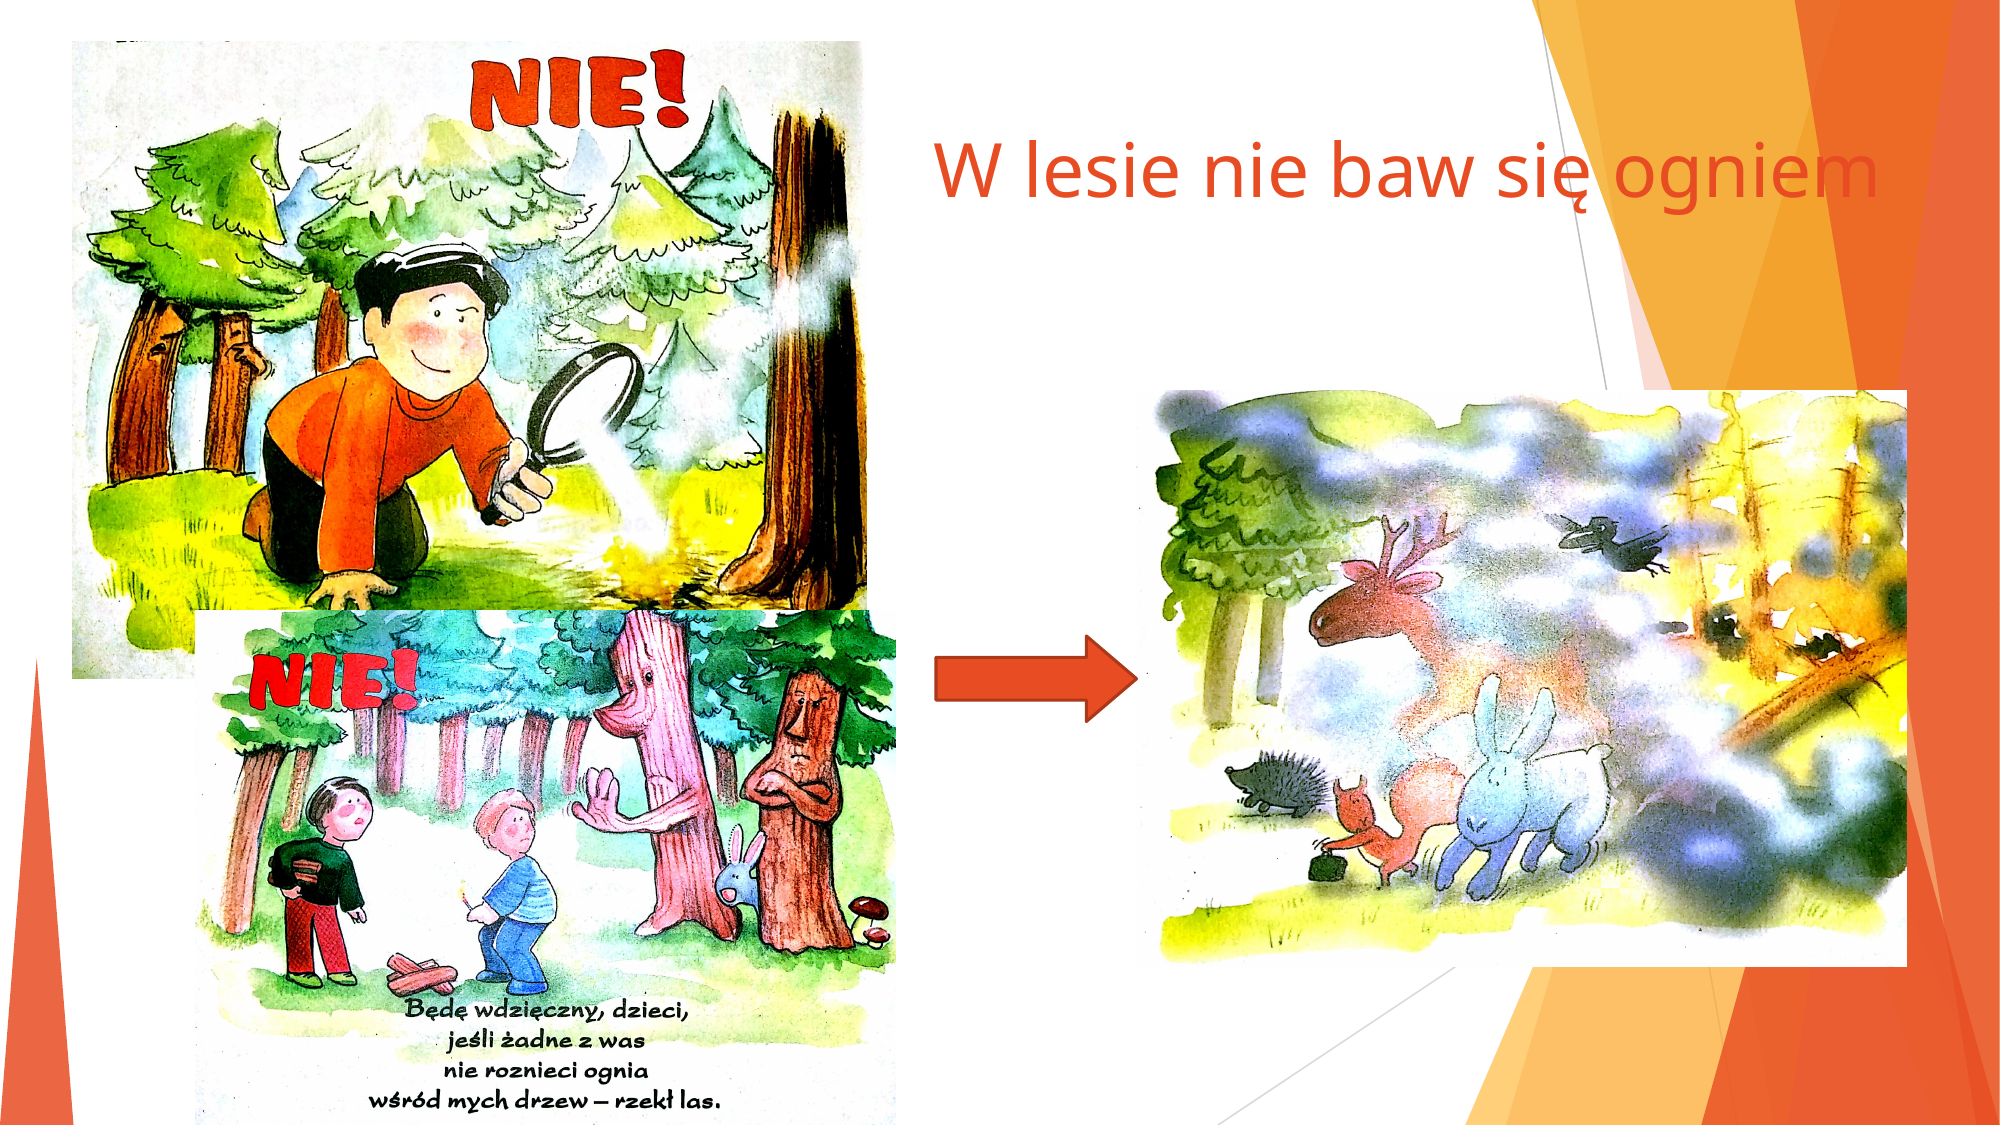

# W lesie nie baw się ogniem